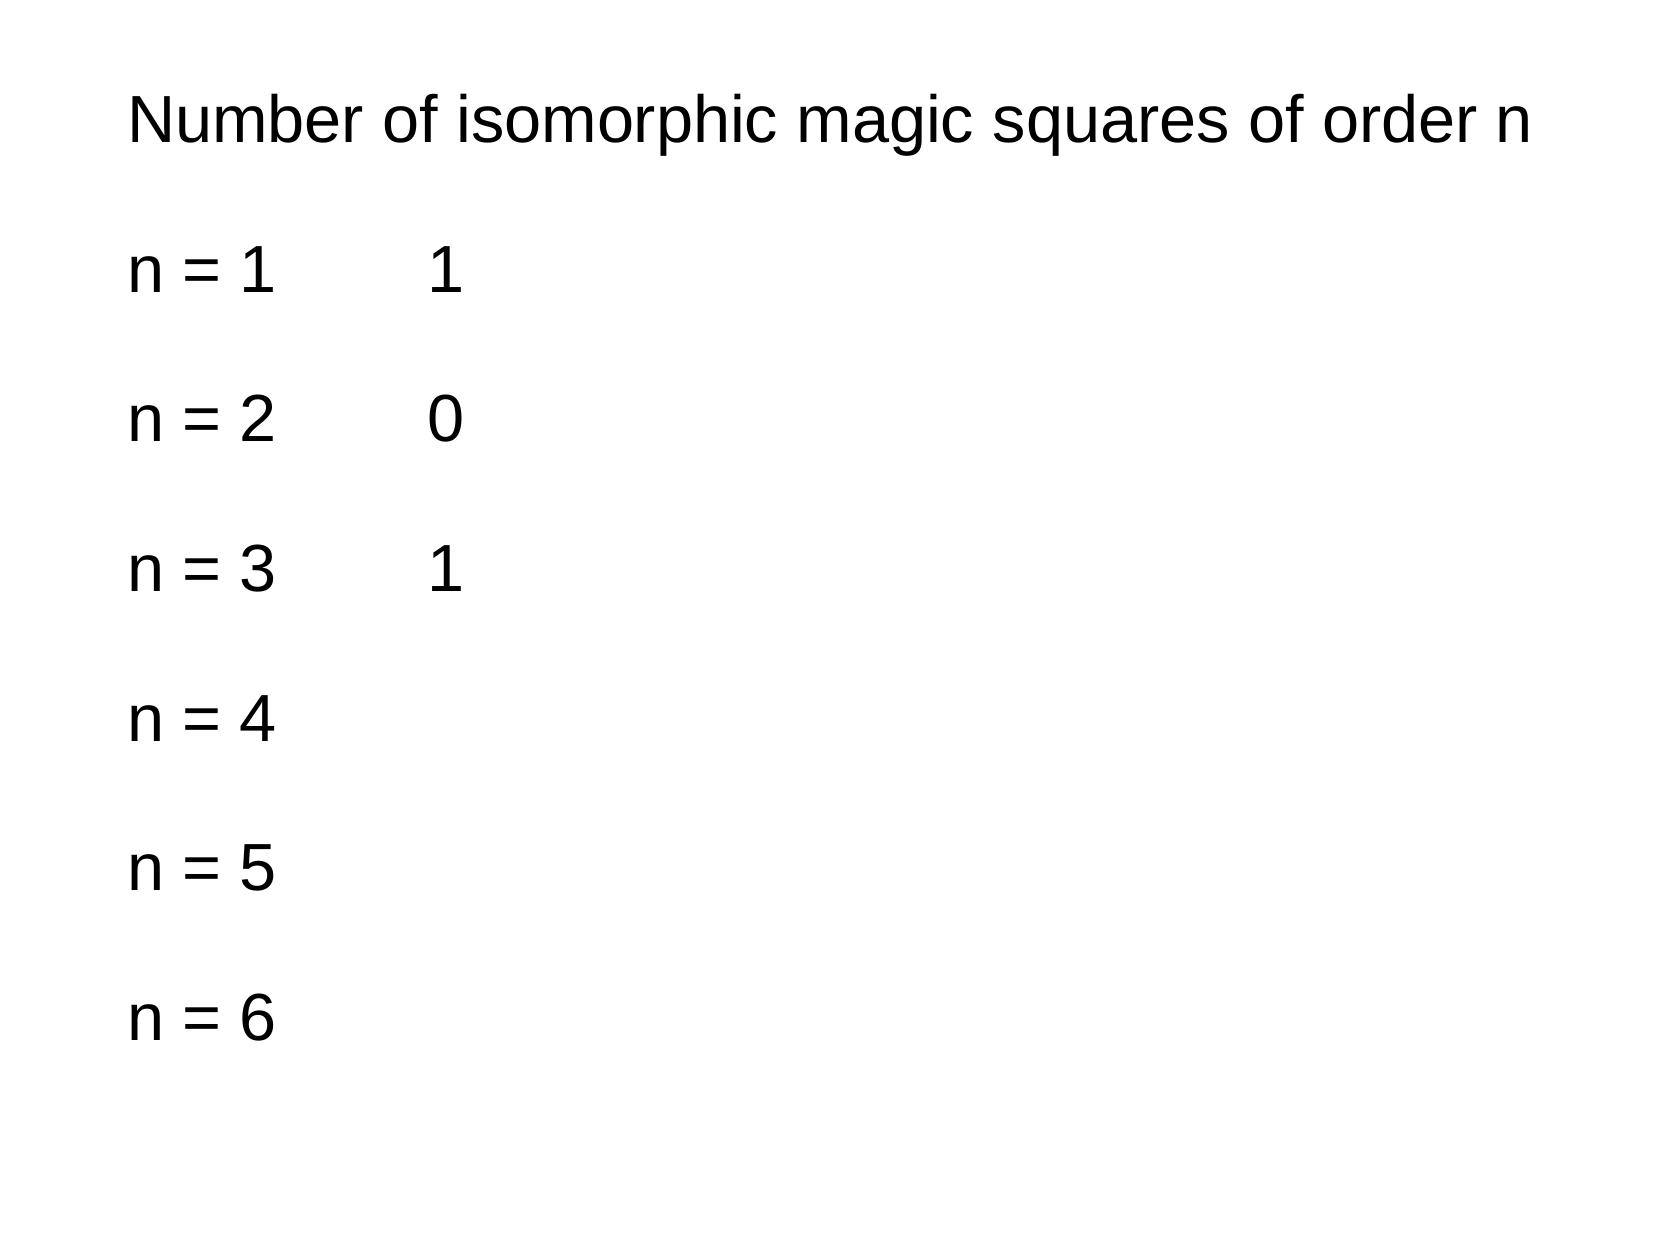

Number of isomorphic magic squares of order n
n = 1		1
n = 2		0
n = 3 		1
n = 4
n = 5
n = 6